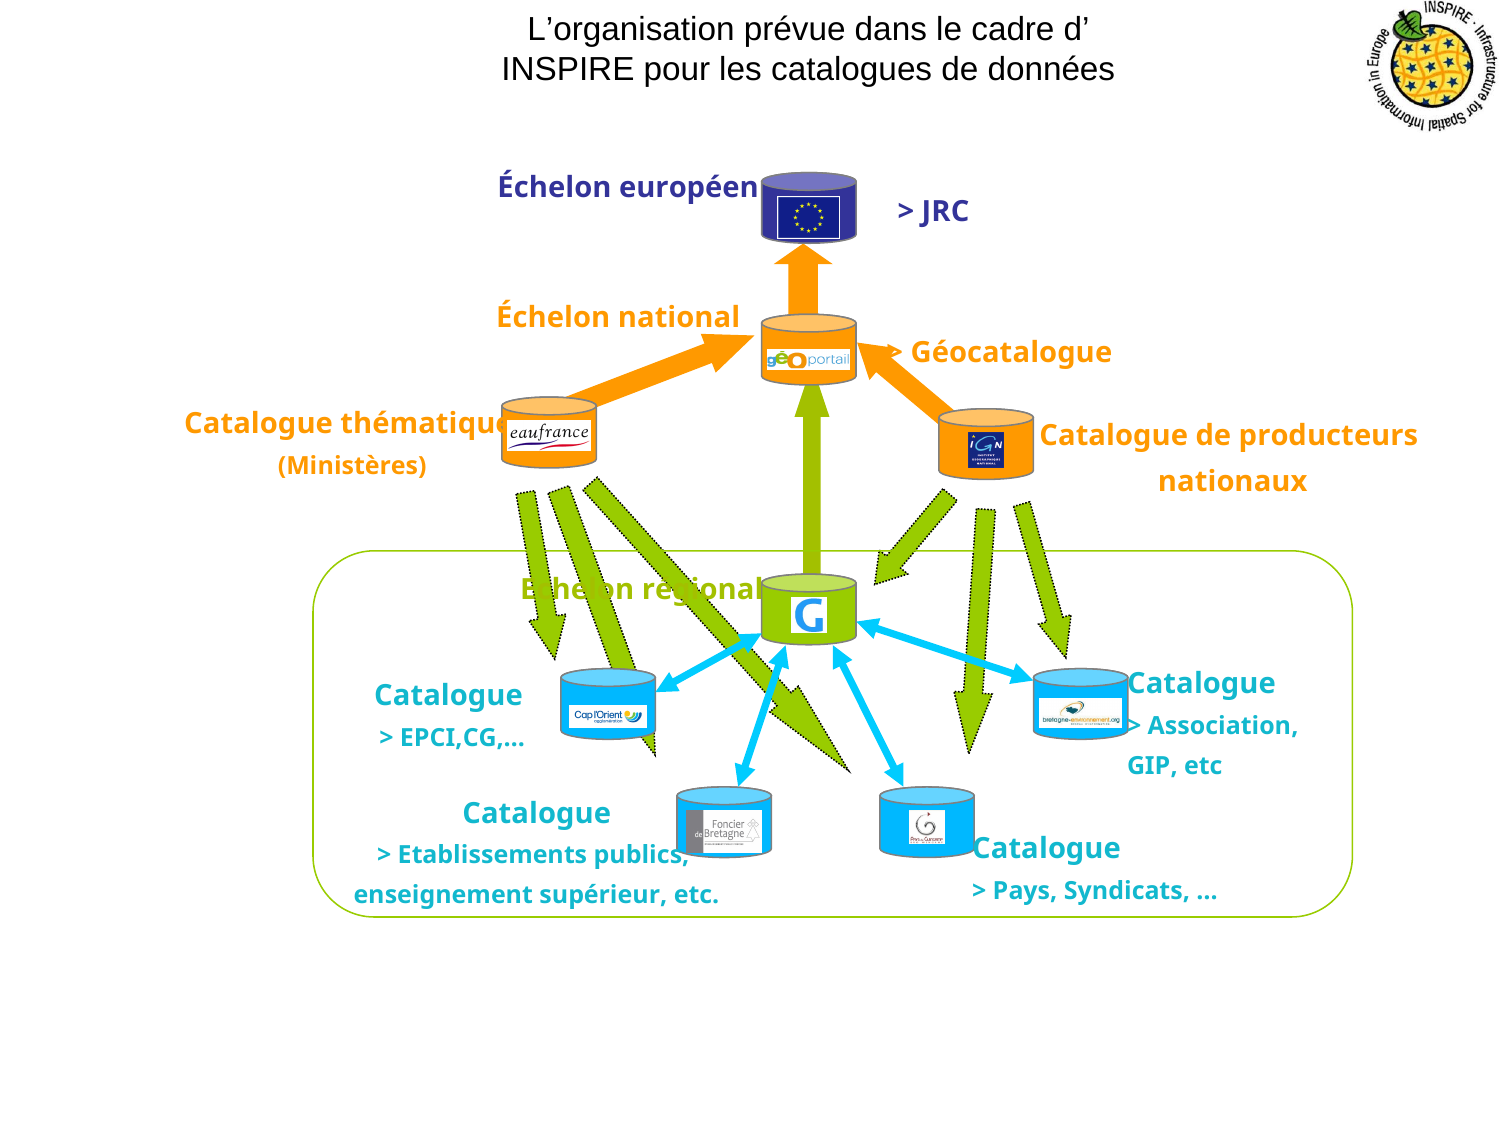

L’organisation prévue dans le cadre d’ INSPIRE pour les catalogues de données
Échelon européen
> JRC
Échelon national
> Géocatalogue
Catalogue thématique
(Ministères)
Catalogue de producteurs
nationaux
Echelon régional
Catalogue
> Association,
GIP, etc
Catalogue
> EPCI,CG,…
Catalogue
> Etablissements publics,
enseignement supérieur, etc.
Catalogue
> Pays, Syndicats, …